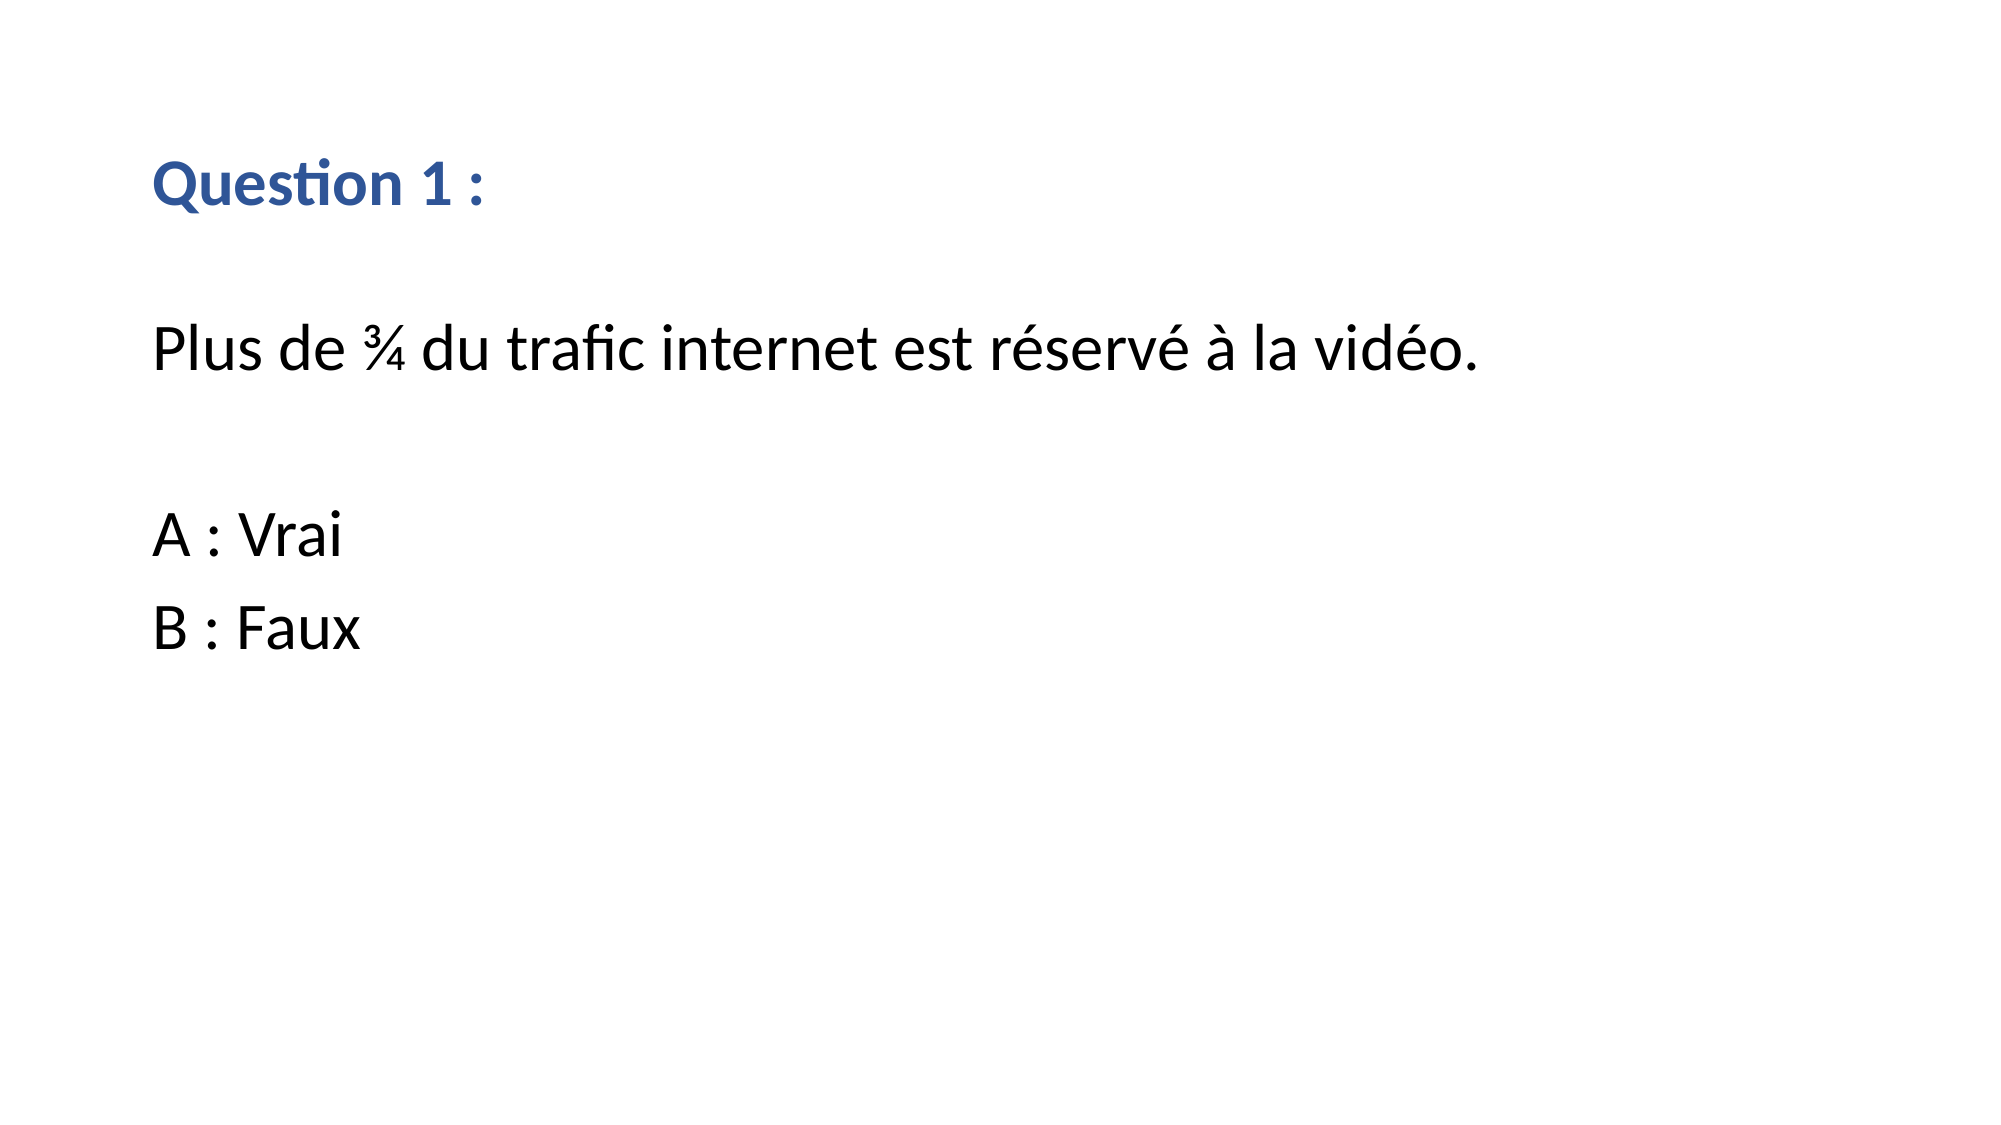

# Question 1 :
Plus de ¾ du trafic internet est réservé à la vidéo.
A : Vrai
B : Faux